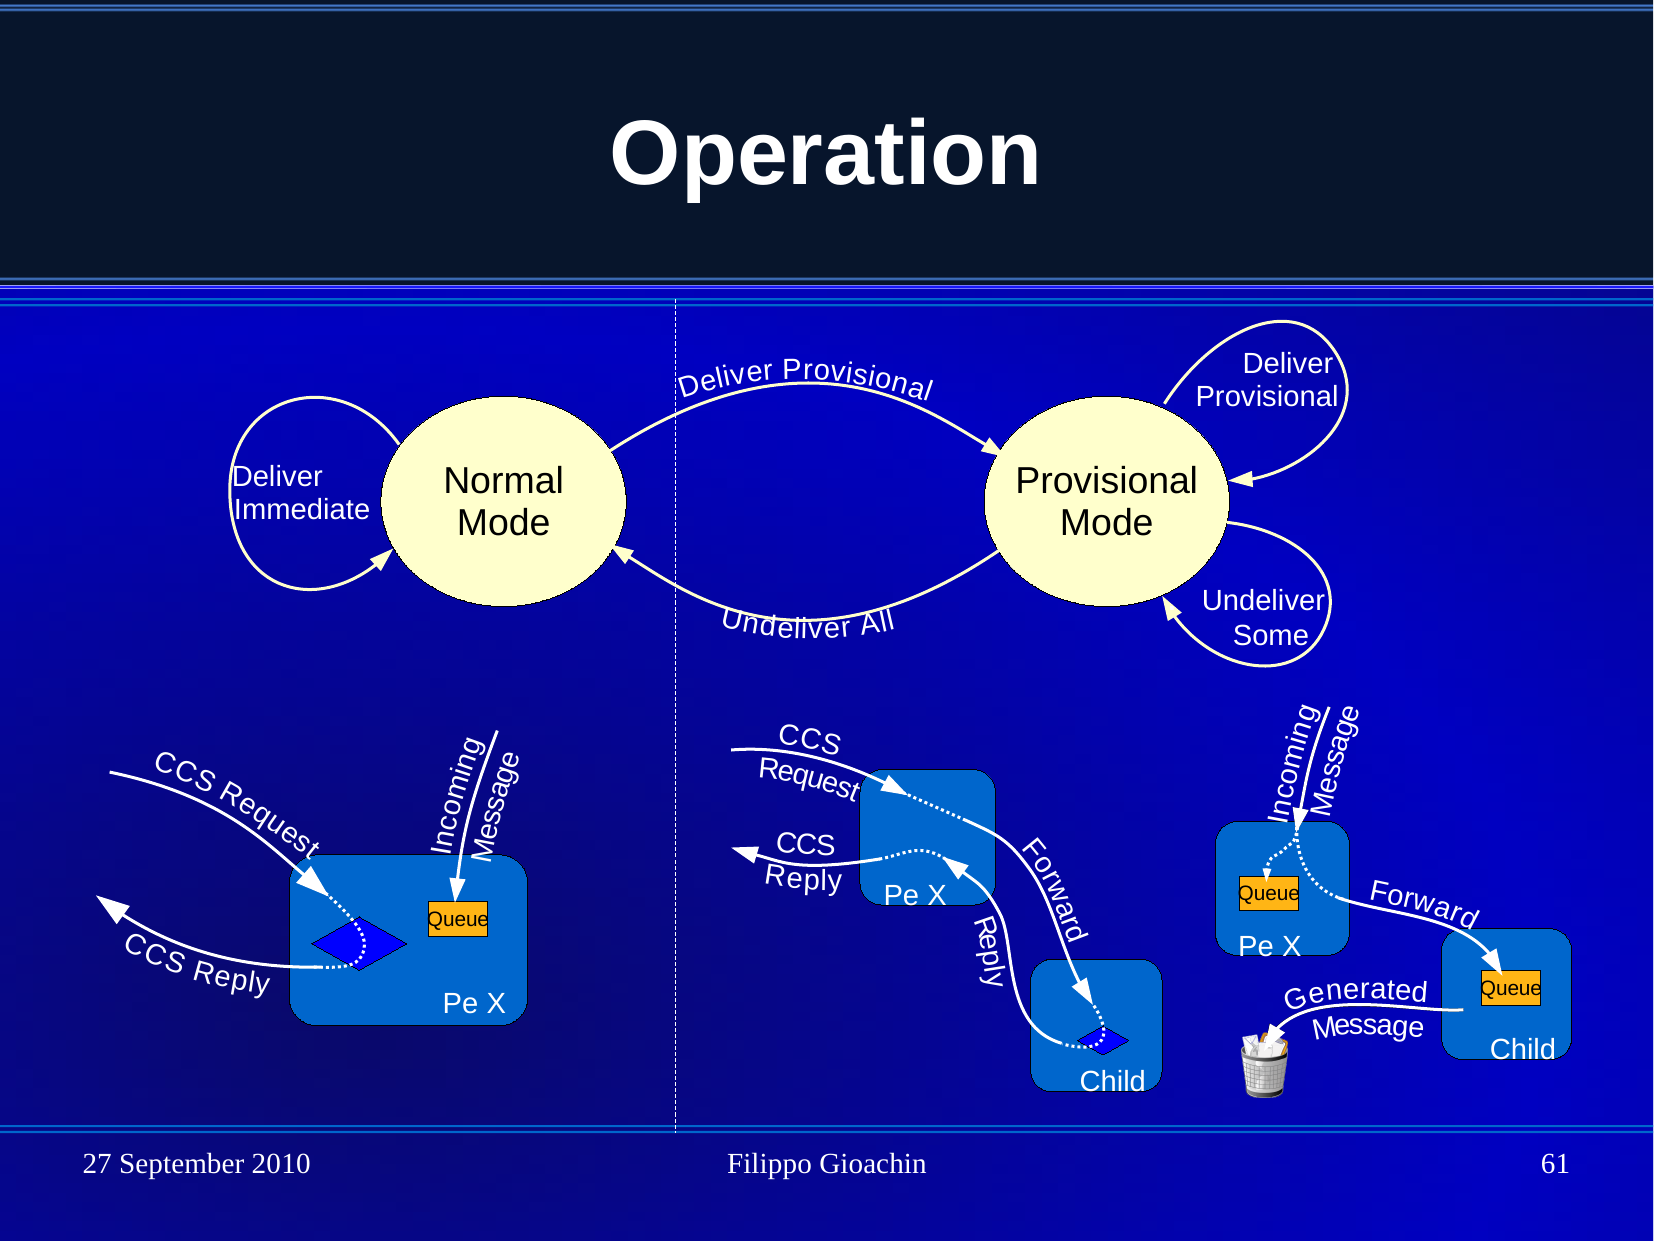

# Operation
 Deliver
 Provisional
Deliver Provisional
Normal
Mode
Provisional
Mode
Deliver
Immediate
. Undeliver
 Some
Undeliver All
Incoming
Message
Pe X
Queue
Forward
 Child
Queue
Message
Generated
Incoming
Message
CCS Request
 Pe X
CCS Reply
Queue
Request
CCS
Pe X
Forward
CCS
Reply
Reply
 Child
27 September 2010
Filippo Gioachin
61